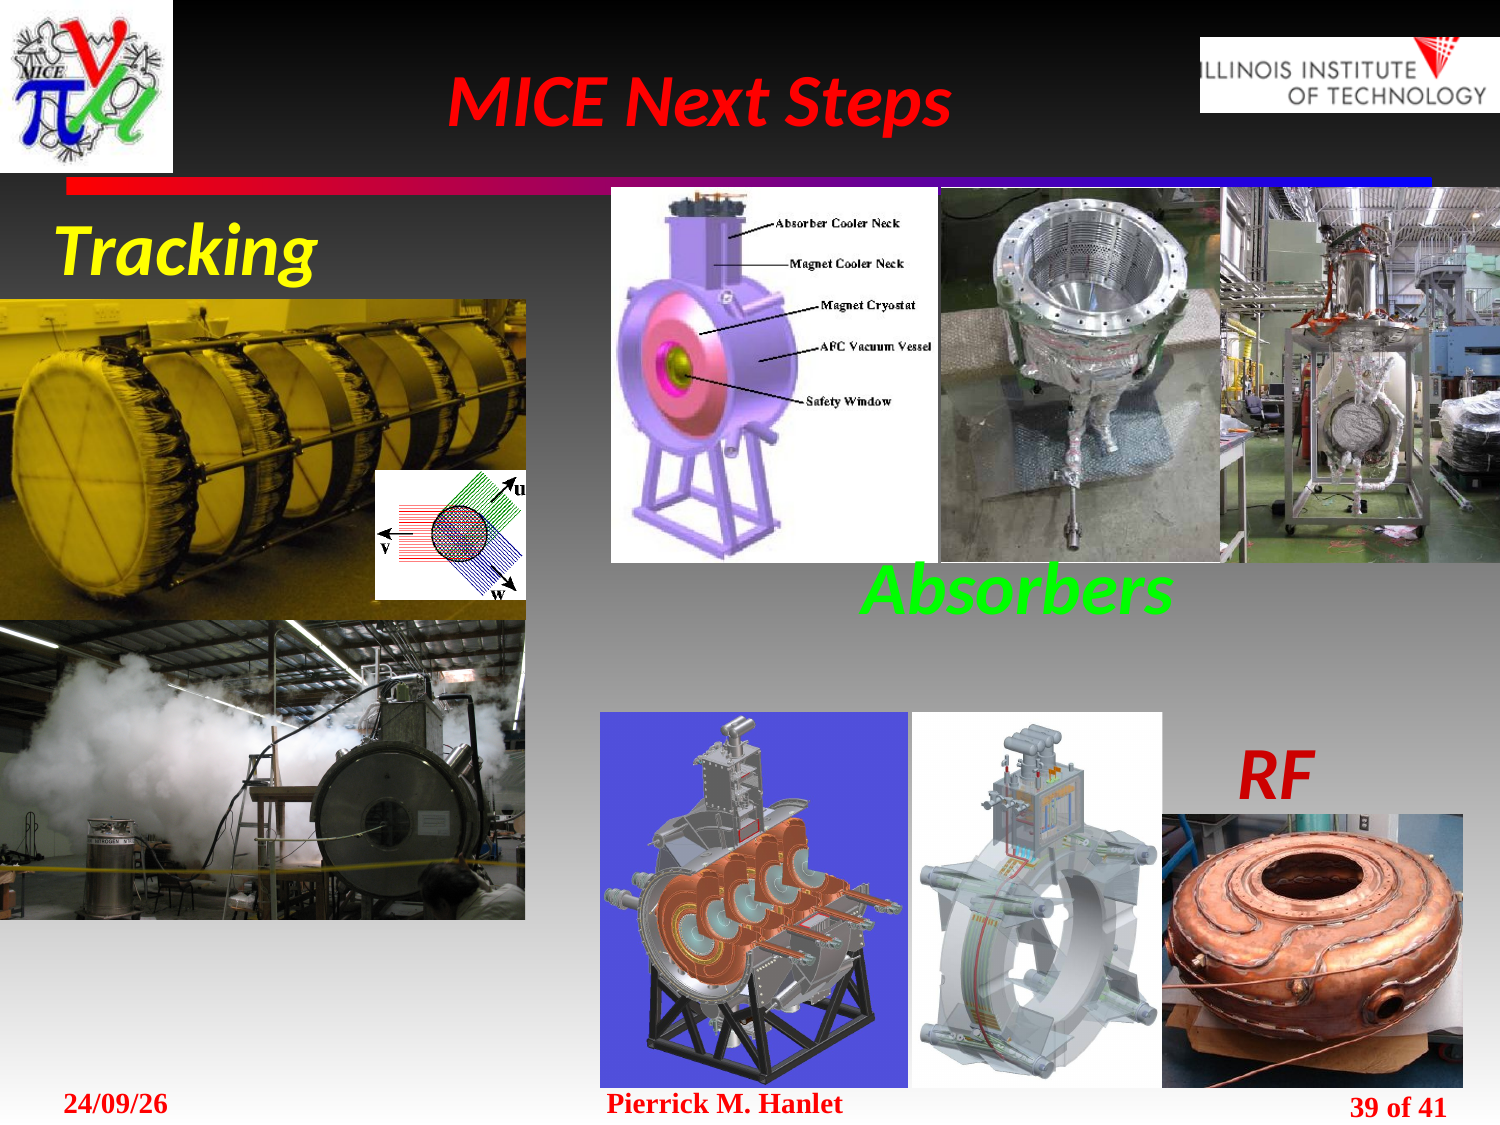

# MICE Next Steps
Tracking
Absorbers
RF
39
Pierrick Hanlet